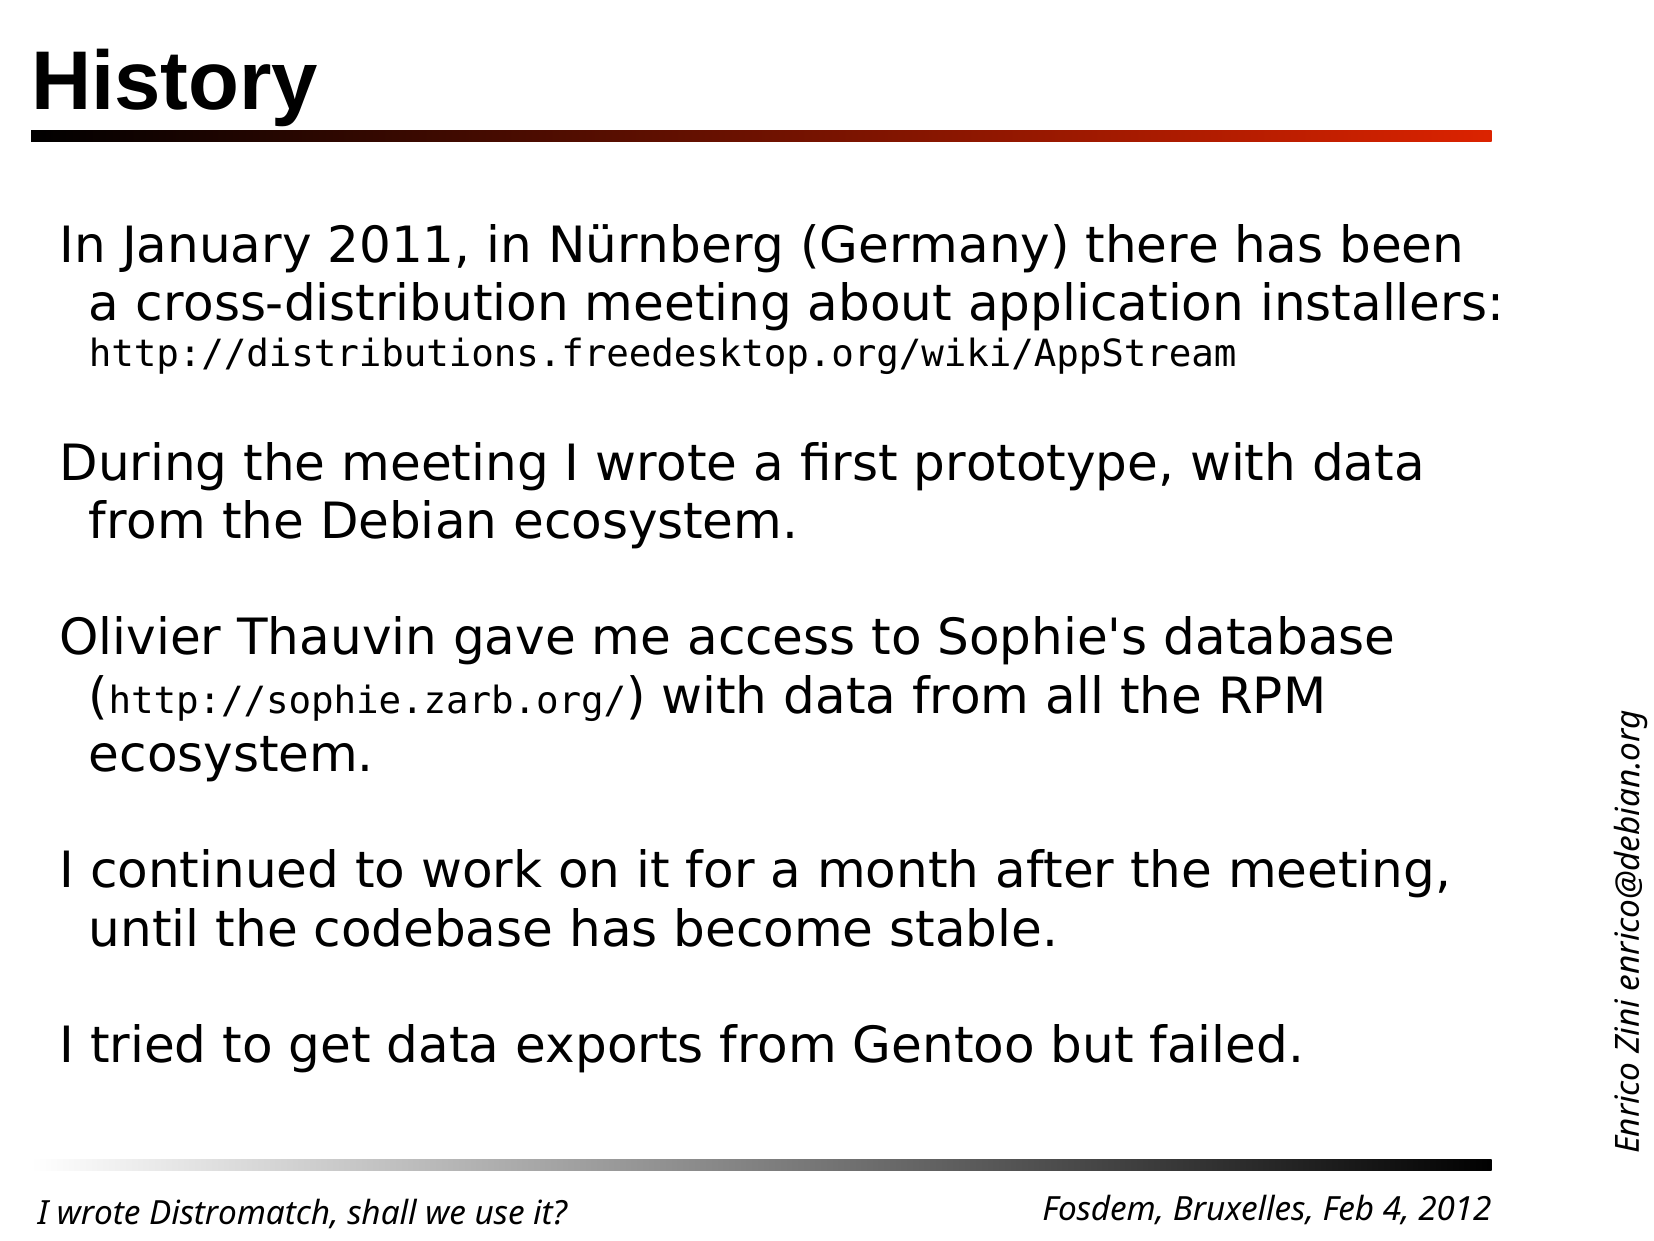

History
In January 2011, in Nürnberg (Germany) there has been a cross-distribution meeting about application installers:
http://distributions.freedesktop.org/wiki/AppStream
During the meeting I wrote a first prototype, with data from the Debian ecosystem.
Olivier Thauvin gave me access to Sophie's database (http://sophie.zarb.org/) with data from all the RPM ecosystem.
I continued to work on it for a month after the meeting, until the codebase has become stable.
I tried to get data exports from Gentoo but failed.